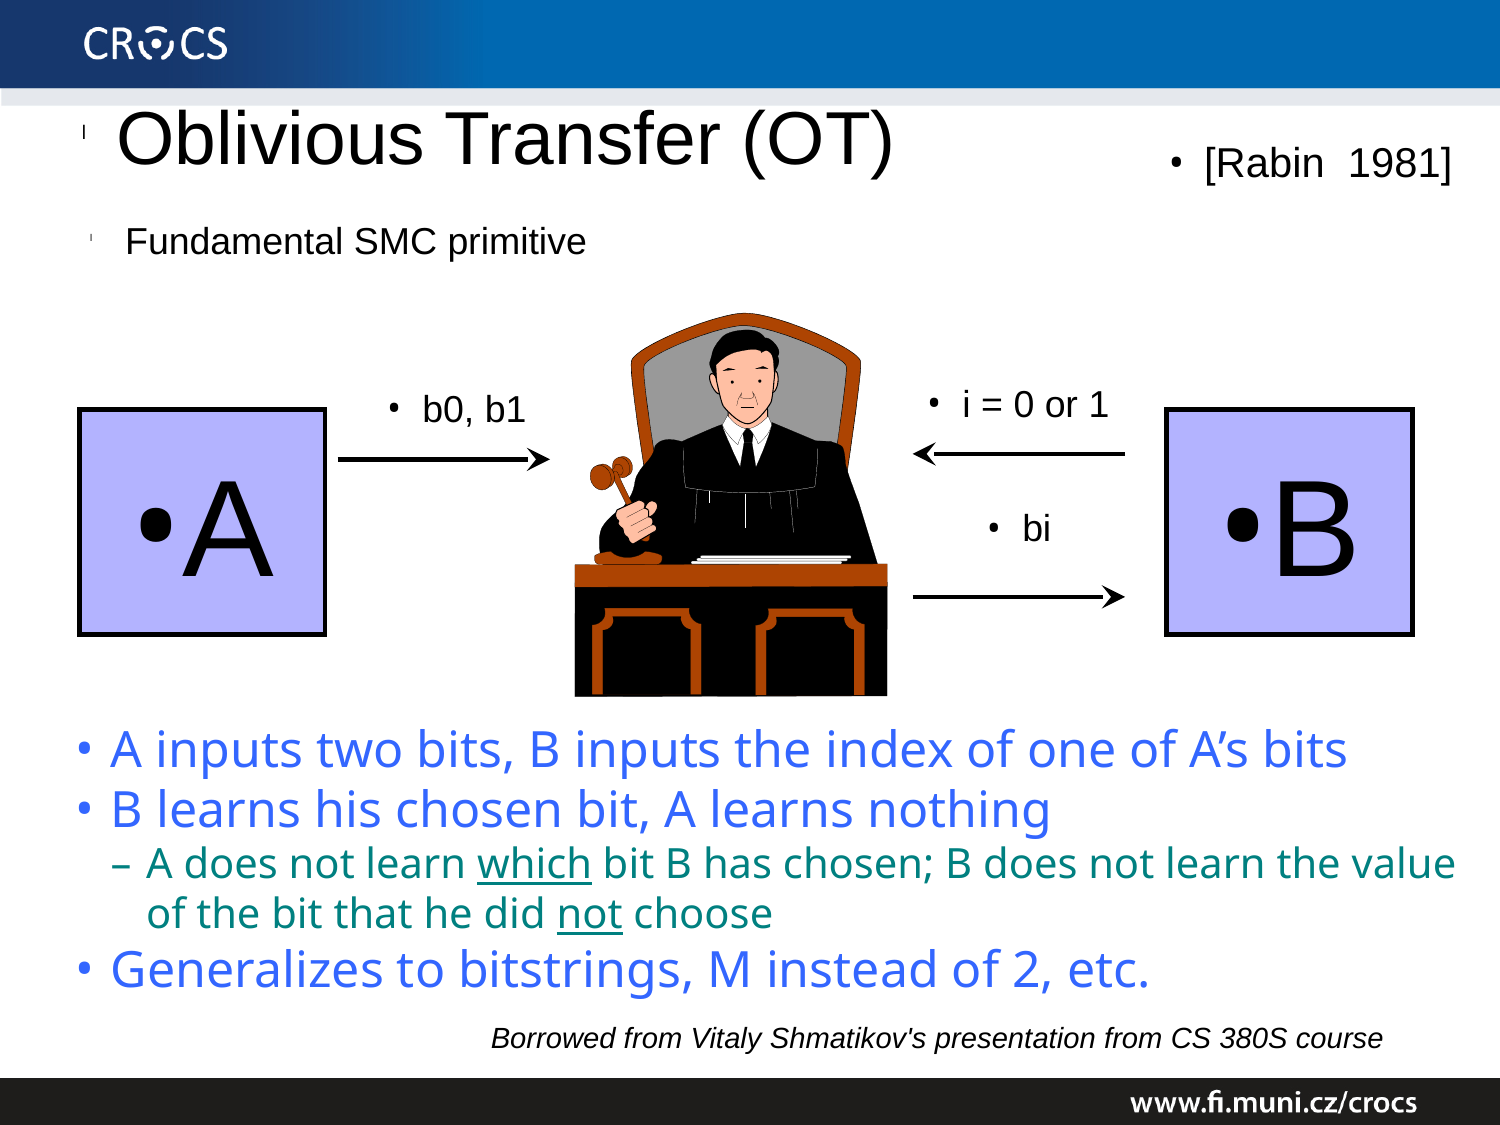

Oblivious Transfer (OT)
[Rabin 1981]
Fundamental SMC primitive
i = 0 or 1
b0, b1
A
B
bi
A inputs two bits, B inputs the index of one of A’s bits
B learns his chosen bit, A learns nothing
A does not learn which bit B has chosen; B does not learn the value of the bit that he did not choose
Generalizes to bitstrings, M instead of 2, etc.
Borrowed from Vitaly Shmatikov's presentation from CS 380S course